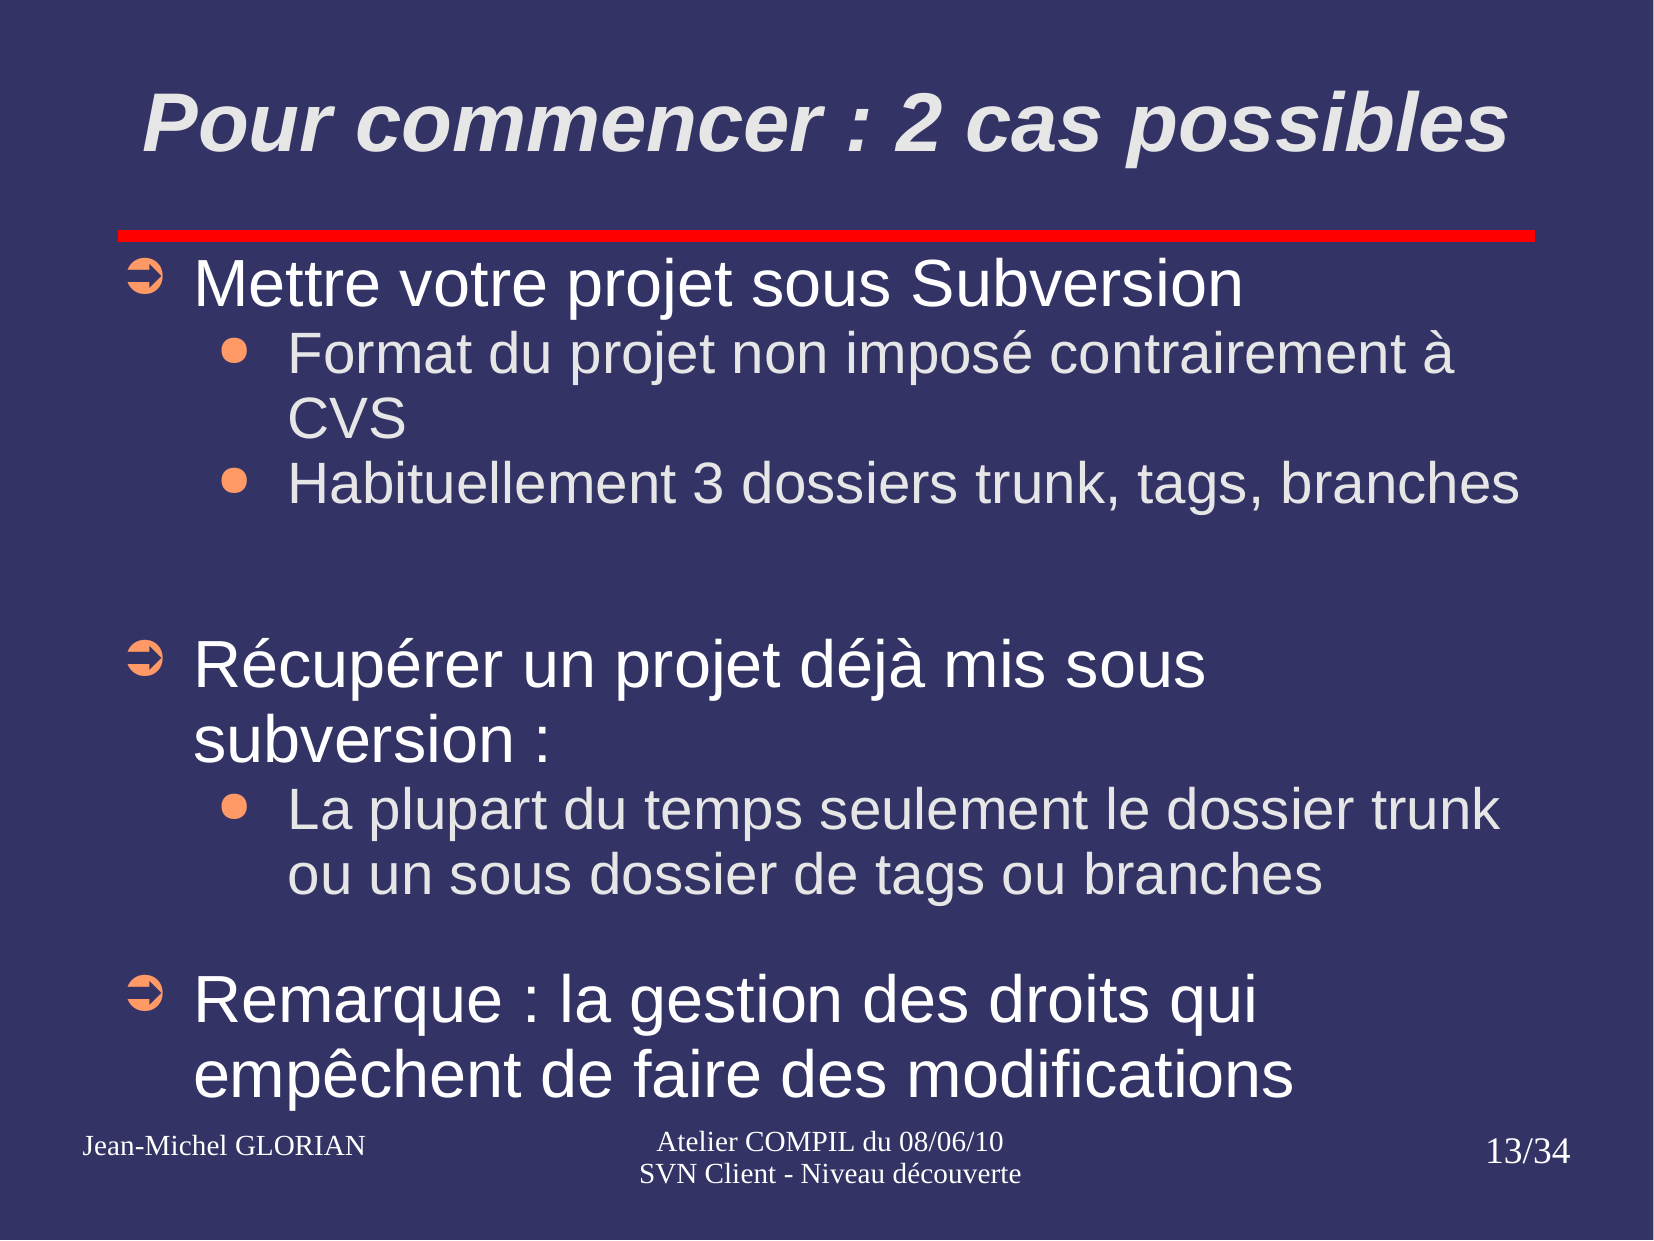

# Pour commencer : 2 cas possibles
Mettre votre projet sous Subversion
Format du projet non imposé contrairement à CVS
Habituellement 3 dossiers trunk, tags, branches
Récupérer un projet déjà mis sous
subversion :
La plupart du temps seulement le dossier trunk ou un sous dossier de tags ou branches
Remarque : la gestion des droits qui
empêchent de faire des modifications